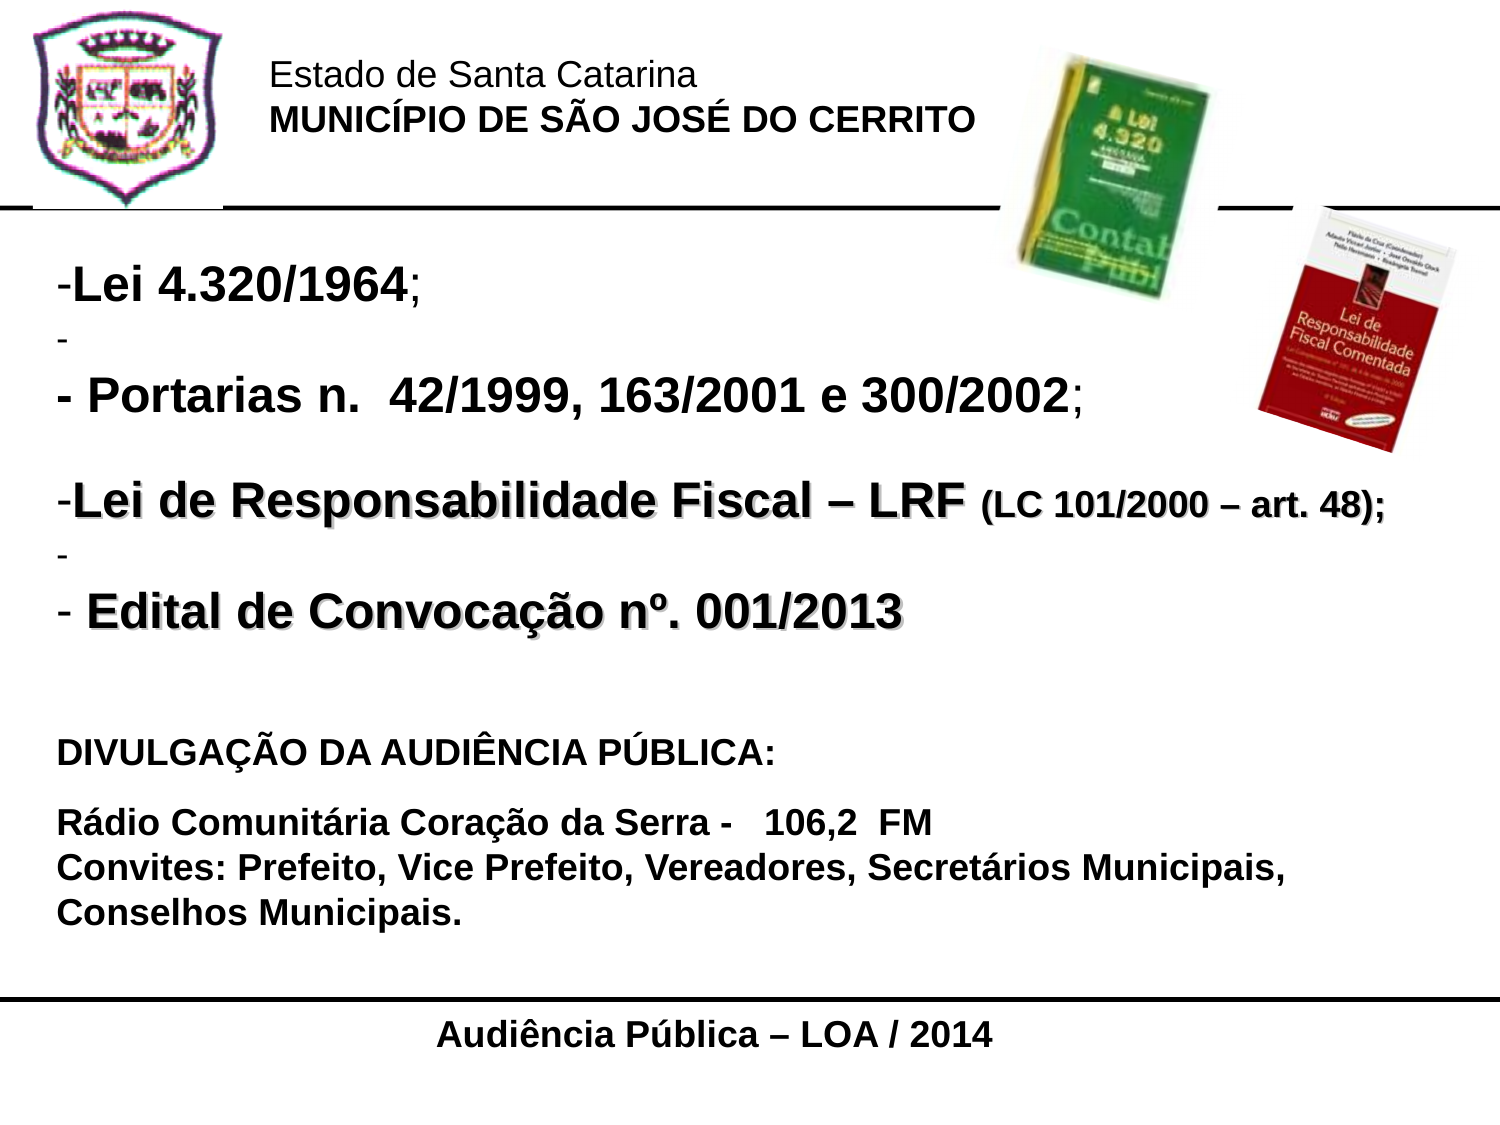

Estado de Santa Catarina
MUNICÍPIO DE SÃO JOSÉ DO CERRITO
Lei 4.320/1964;
- Portarias n. 42/1999, 163/2001 e 300/2002;
Lei de Responsabilidade Fiscal – LRF (LC 101/2000 – art. 48);
 Edital de Convocação nº. 001/2013
DIVULGAÇÃO DA AUDIÊNCIA PÚBLICA:
Rádio Comunitária Coração da Serra - 106,2 FM
Convites: Prefeito, Vice Prefeito, Vereadores, Secretários Municipais, Conselhos Municipais.
-
Audiência Pública – LOA / 2014